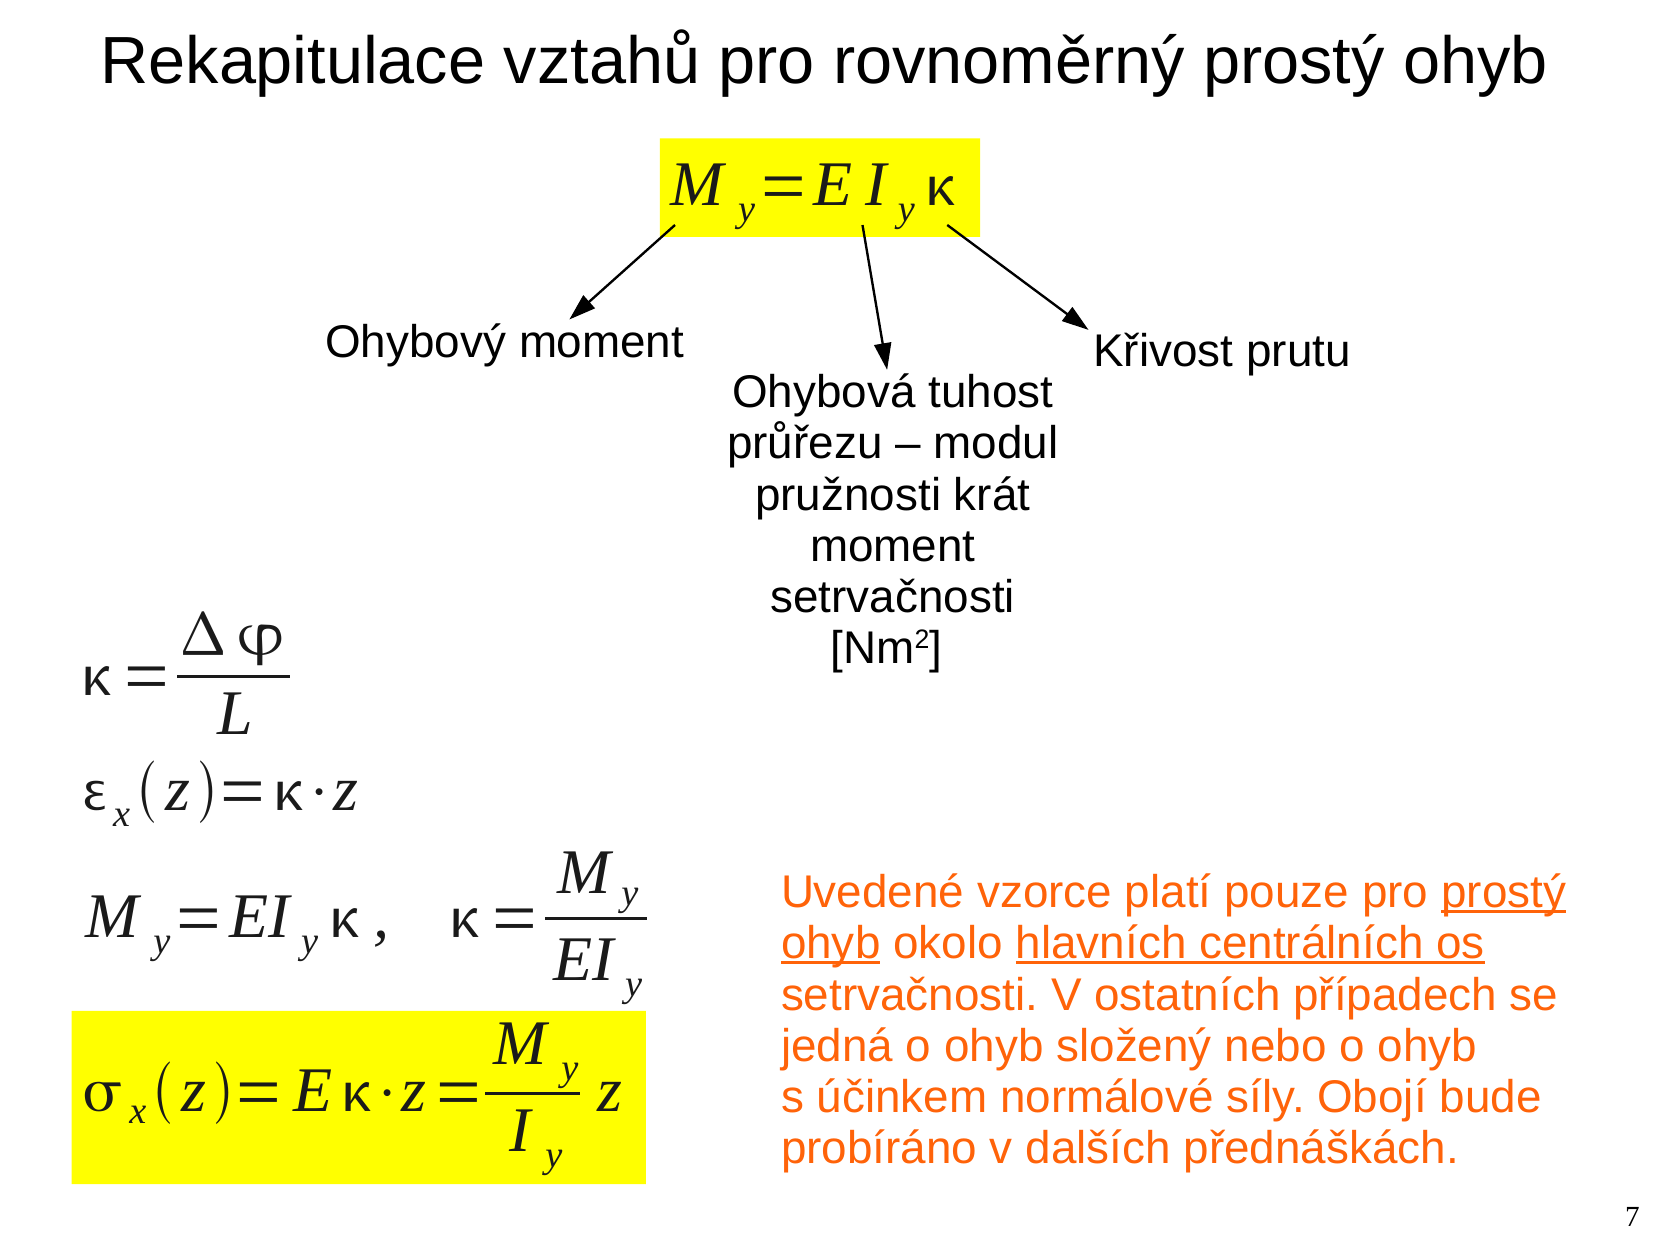

# Rekapitulace vztahů pro rovnoměrný prostý ohyb
Ohybový moment
Křivost prutu
Ohybová tuhost průřezu – modul pružnosti krát moment setrvačnosti [Nm2]
Uvedené vzorce platí pouze pro prostý ohyb okolo hlavních centrálních os setrvačnosti. V ostatních případech se jedná o ohyb složený nebo o ohyb s účinkem normálové síly. Obojí bude probíráno v dalších přednáškách.
7